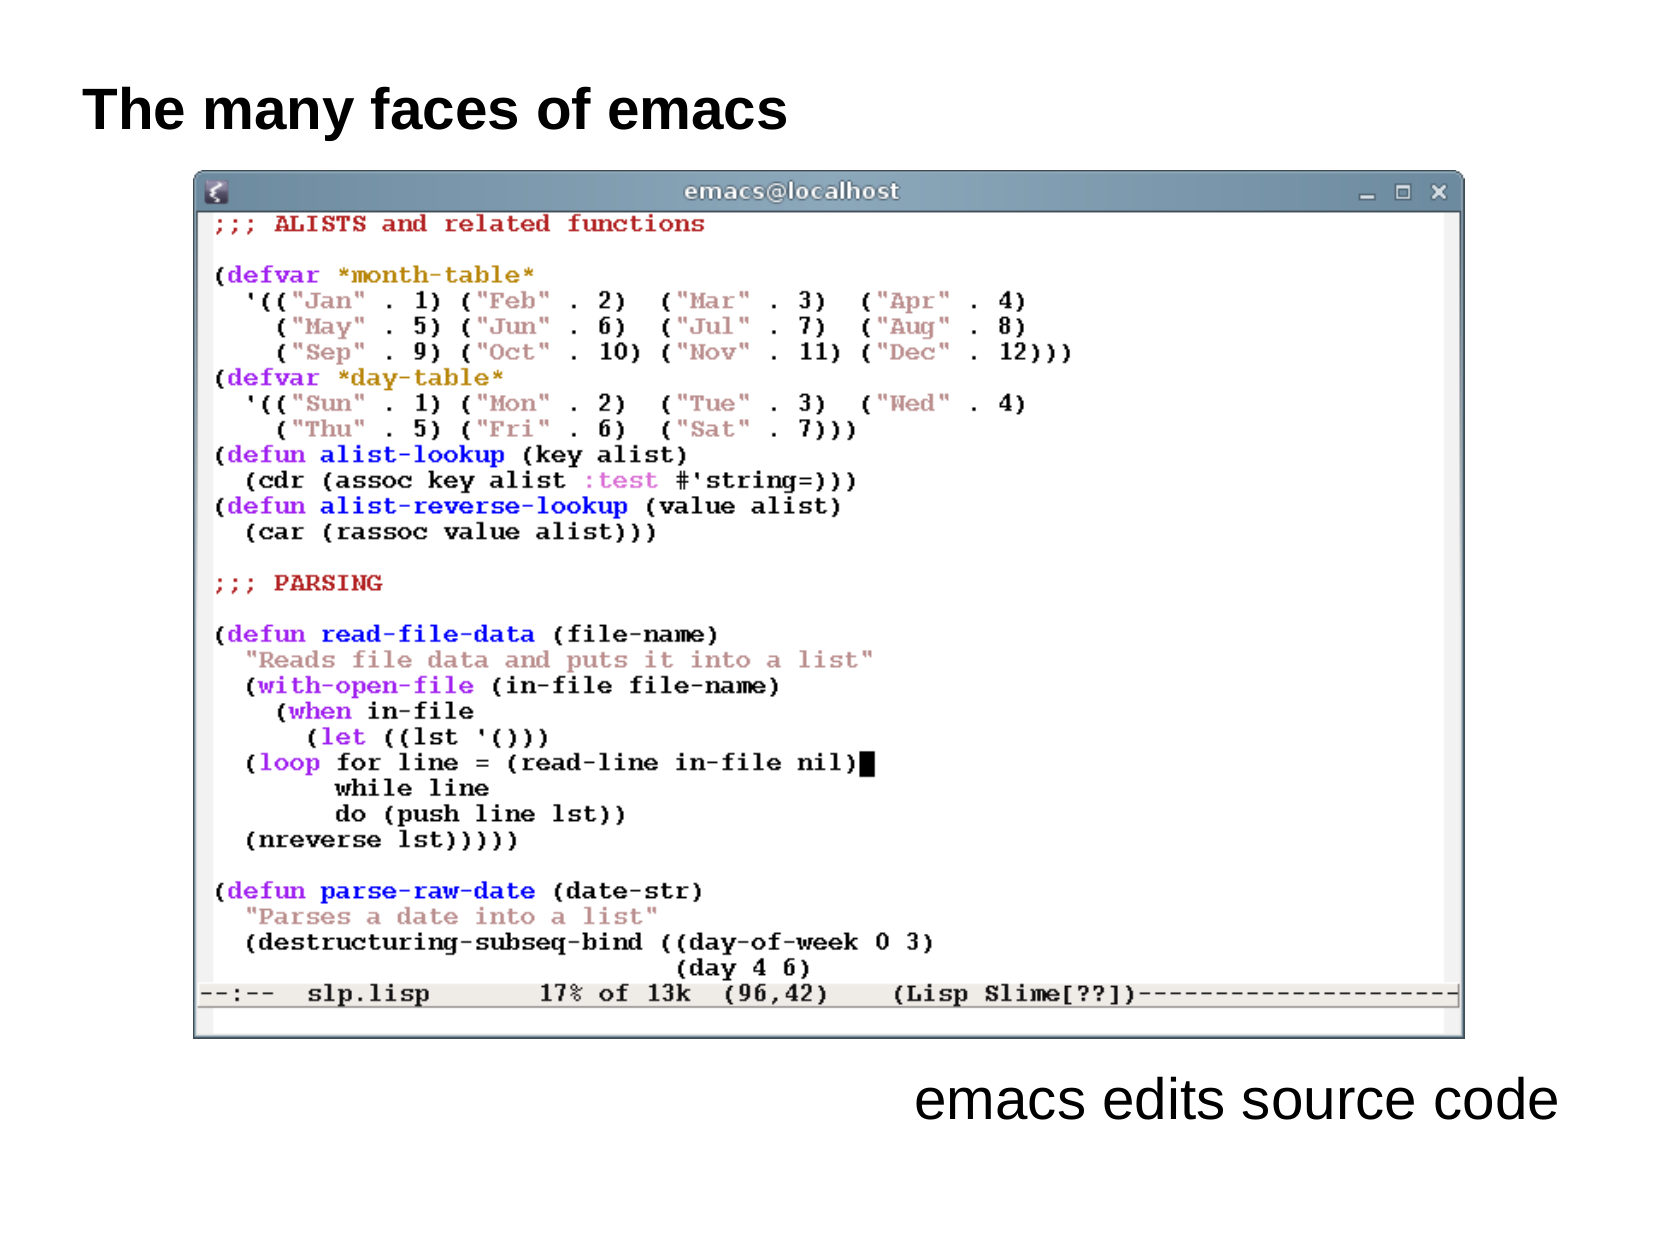

# The many faces of emacs
emacs edits source code